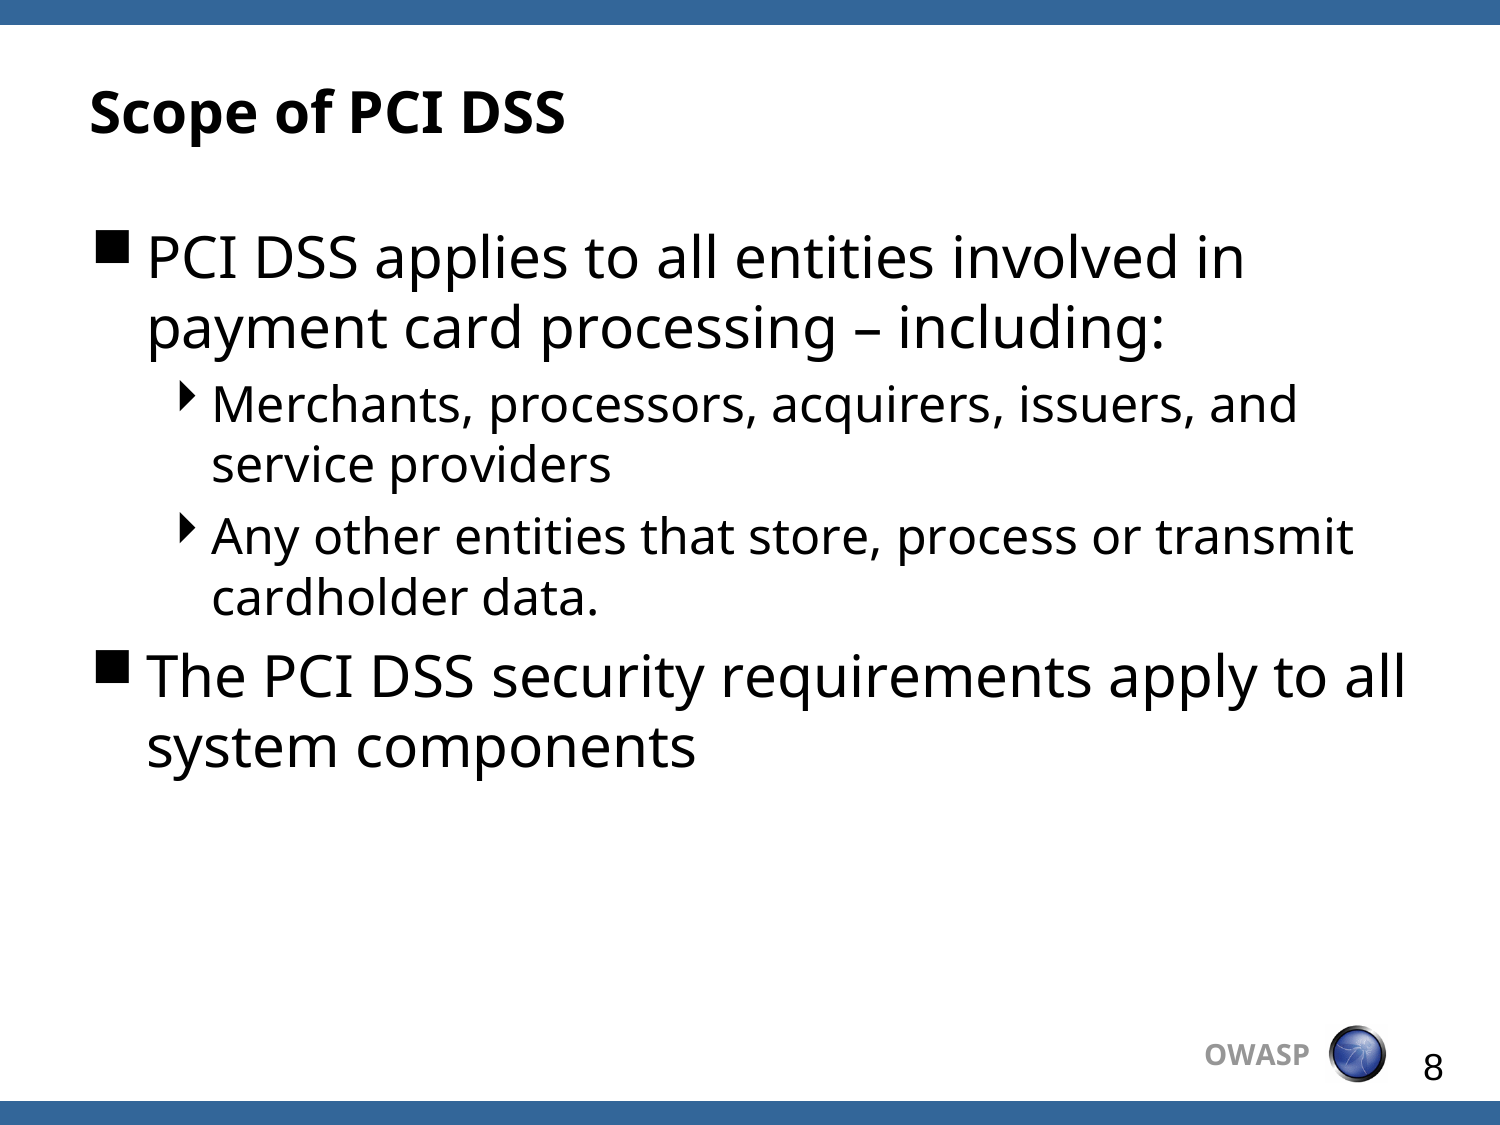

# Scope of PCI DSS
PCI DSS applies to all entities involved in payment card processing – including:
Merchants, processors, acquirers, issuers, and service providers
Any other entities that store, process or transmit cardholder data.
The PCI DSS security requirements apply to all system components
8